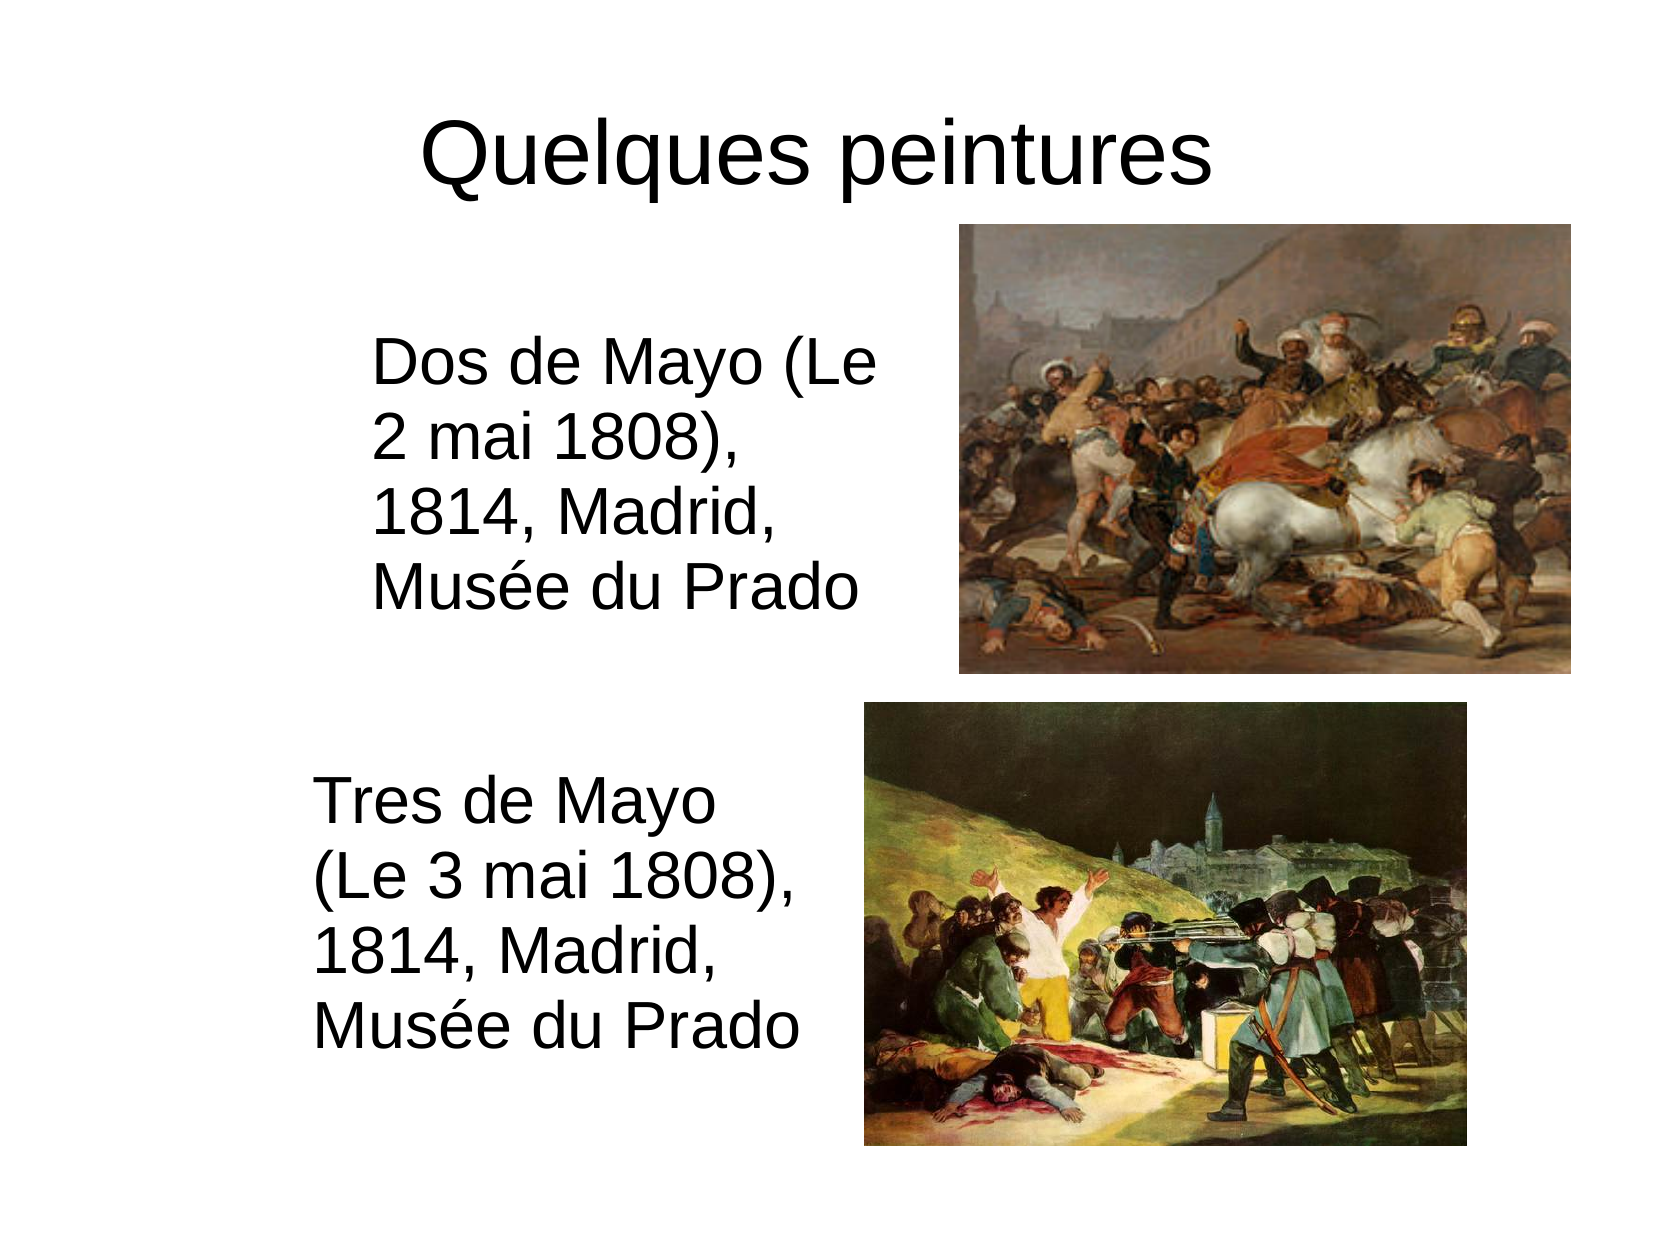

# Quelques peintures
Dos de Mayo (Le 2 mai 1808), 1814, Madrid, Musée du Prado
Tres de Mayo (Le 3 mai 1808), 1814, Madrid, Musée du Prado